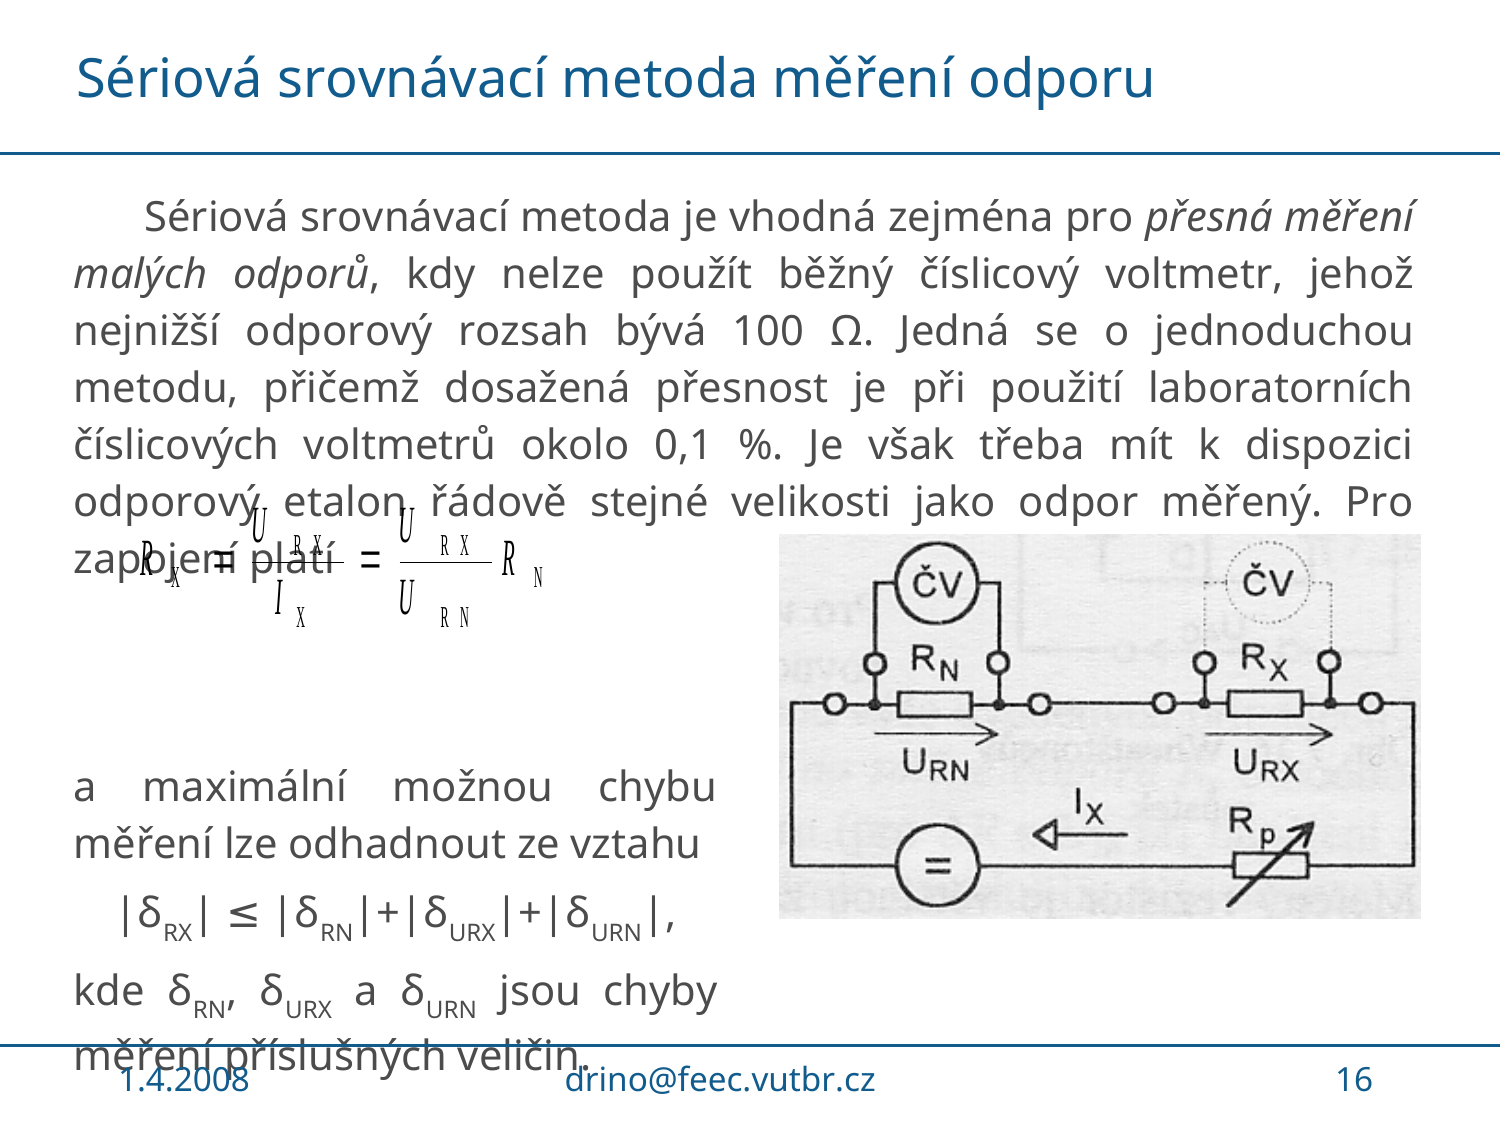

# Sériová srovnávací metoda měření odporu
Sériová srovnávací metoda je vhodná zejména pro přesná měření malých odporů, kdy nelze použít běžný číslicový voltmetr, jehož nejnižší odporový rozsah bývá 100 Ω. Jedná se o jednoduchou metodu, přičemž dosažená přesnost je při použití laboratorních číslicových voltmetrů okolo 0,1 %. Je však třeba mít k dispozici odporový etalon řádově stejné velikosti jako odpor měřený. Pro zapojení platí
a maximální možnou chybu měření lze odhadnout ze vztahu
|δRX| ≤ |δRN|+|δURX|+|δURN|,
kde δRN, δURX a δURN jsou chyby měření příslušných veličin.
1.4.2008
drino@feec.vutbr.cz